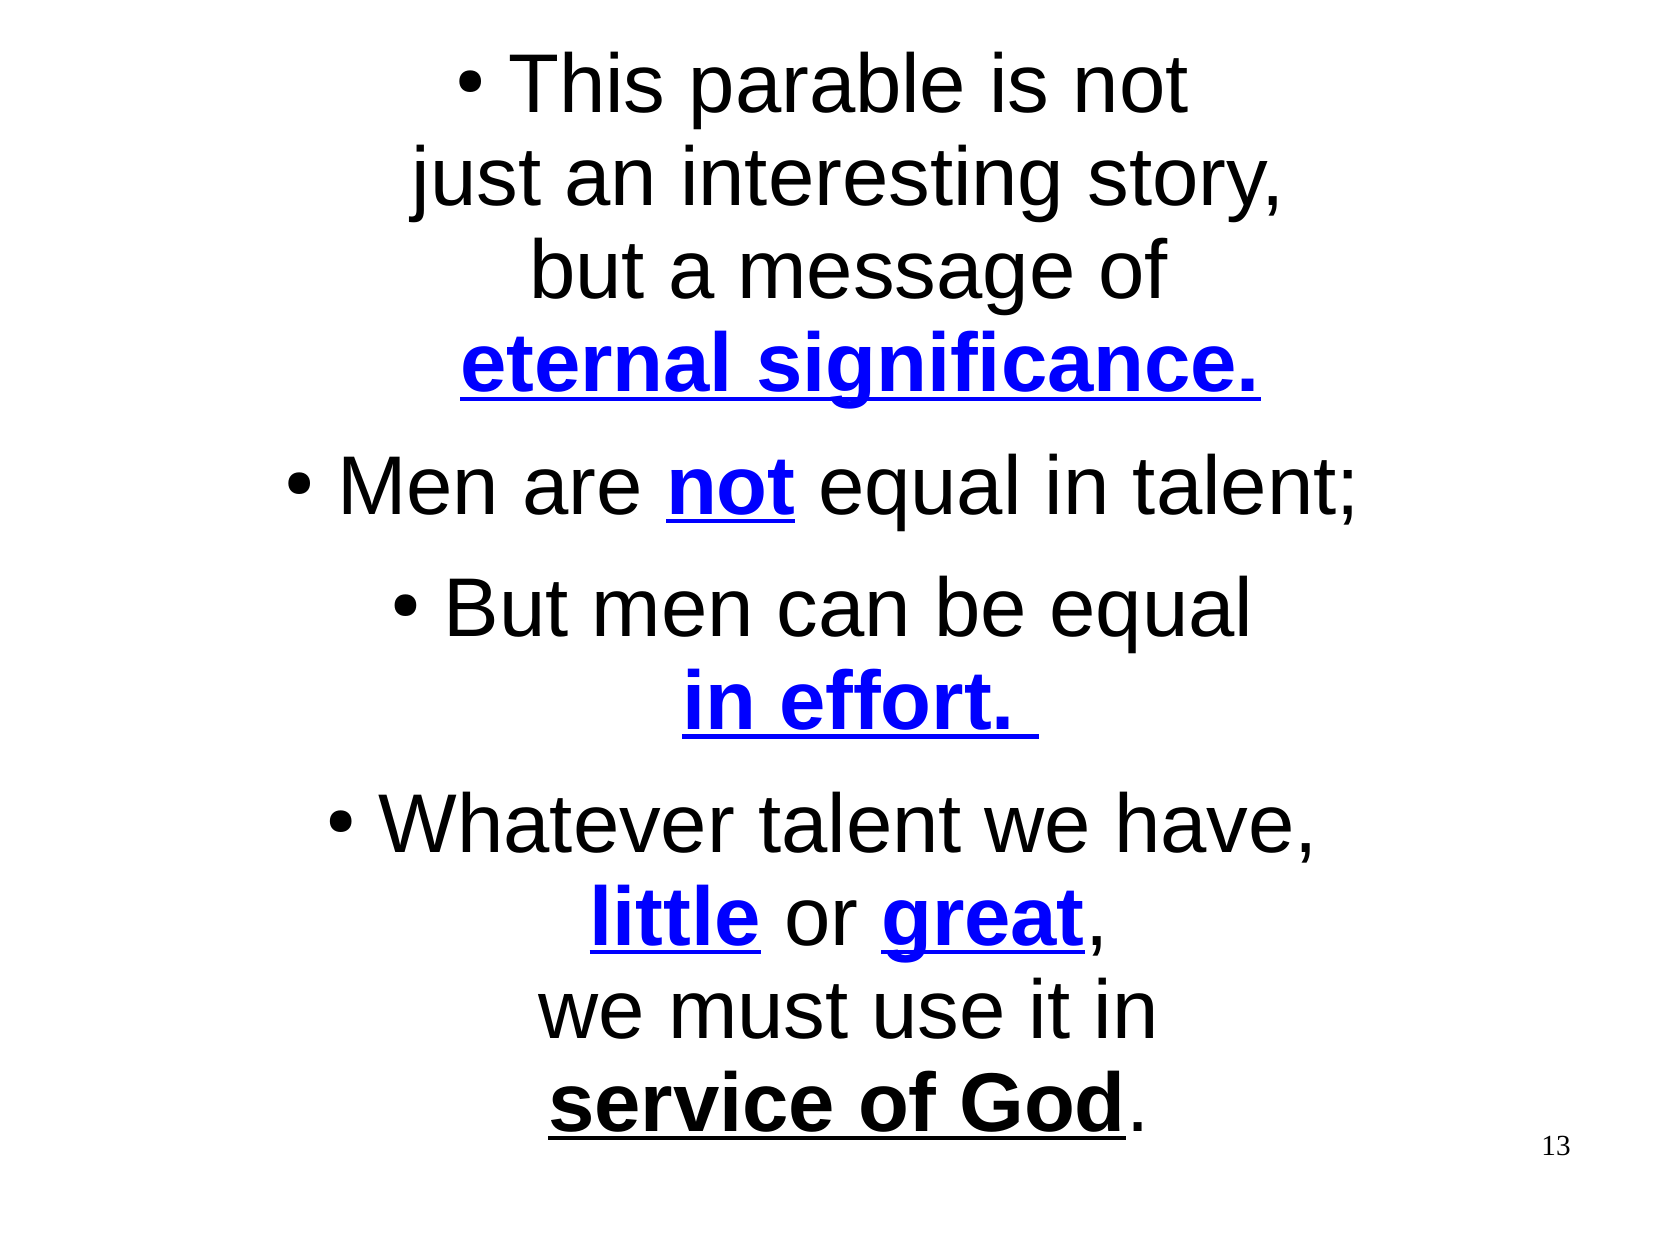

# This parable is not just an interesting story, but a message of eternal significance.
Men are not equal in talent;
But men can be equal
in effort.
Whatever talent we have,
little or great,
we must use it in
service of God.
13